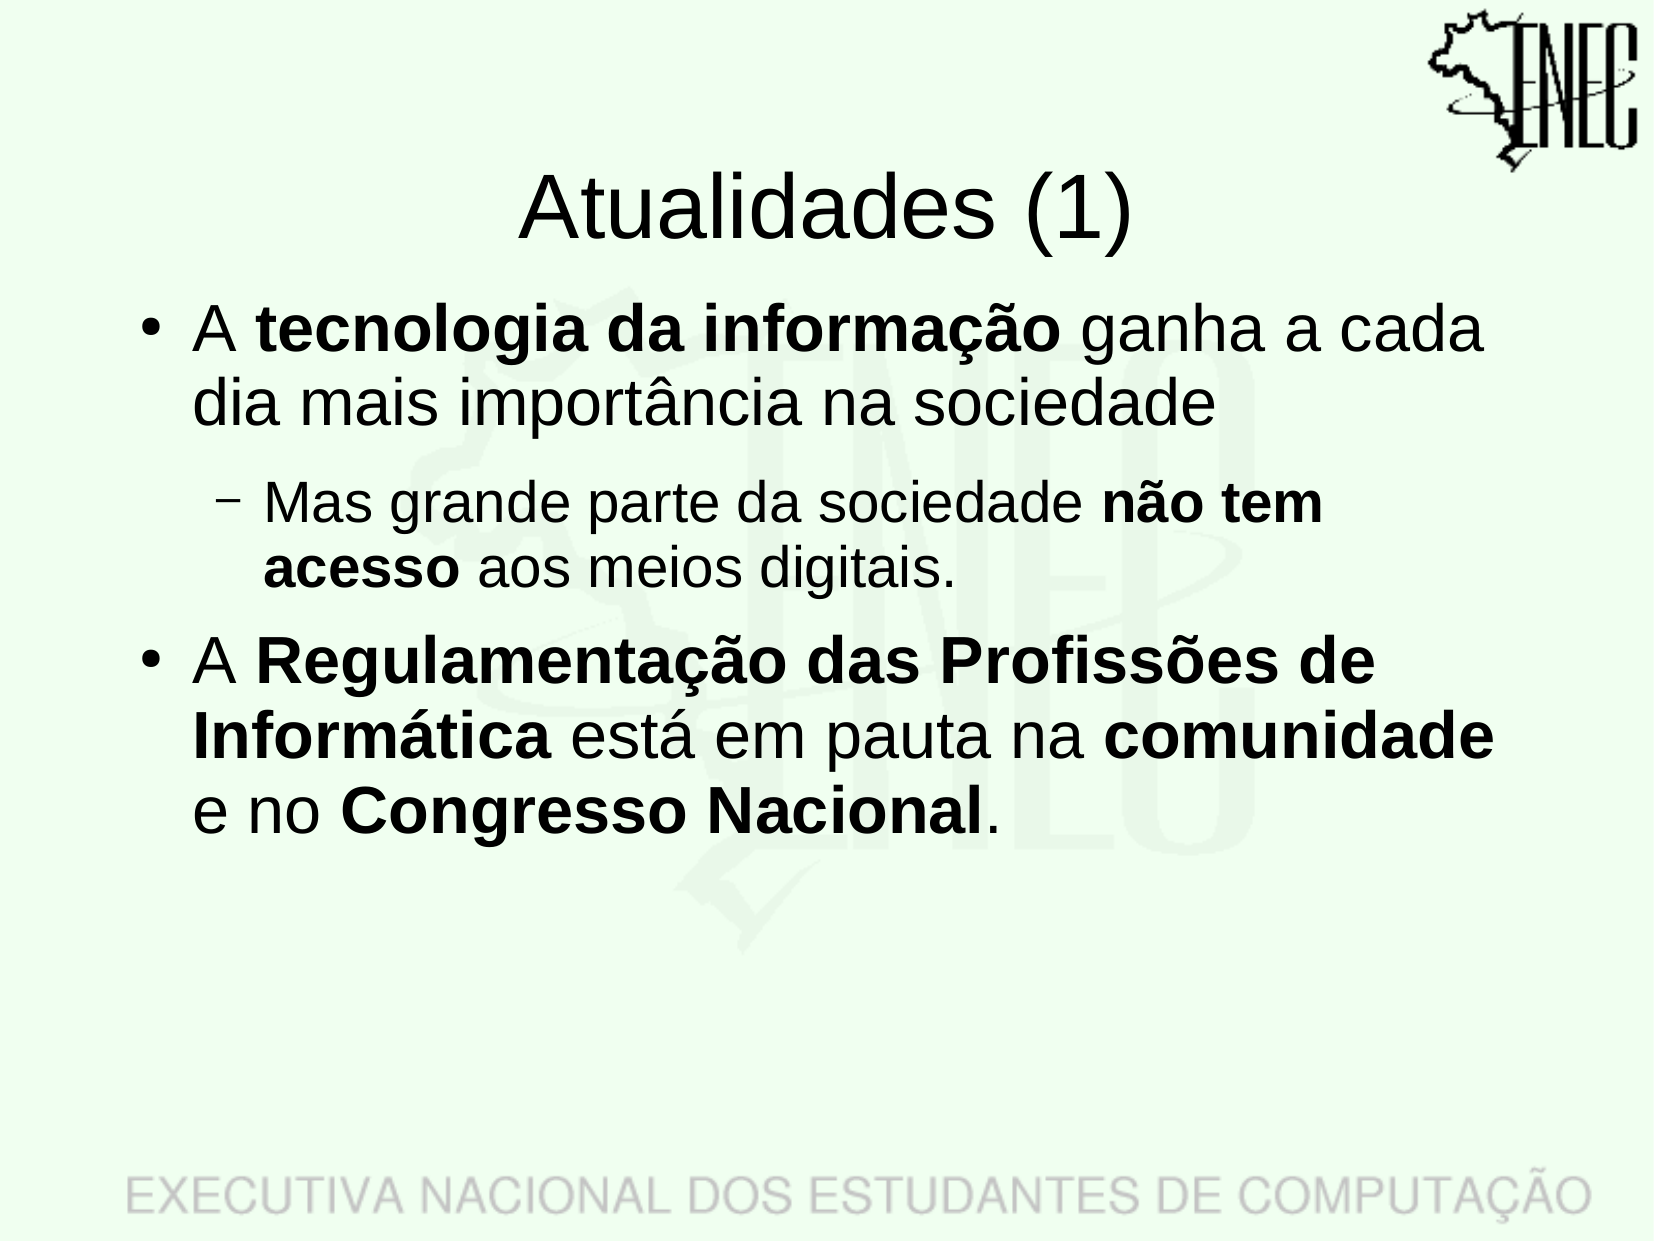

# Atualidades (1)
A tecnologia da informação ganha a cada dia mais importância na sociedade
Mas grande parte da sociedade não tem acesso aos meios digitais.
A Regulamentação das Profissões de Informática está em pauta na comunidade e no Congresso Nacional.